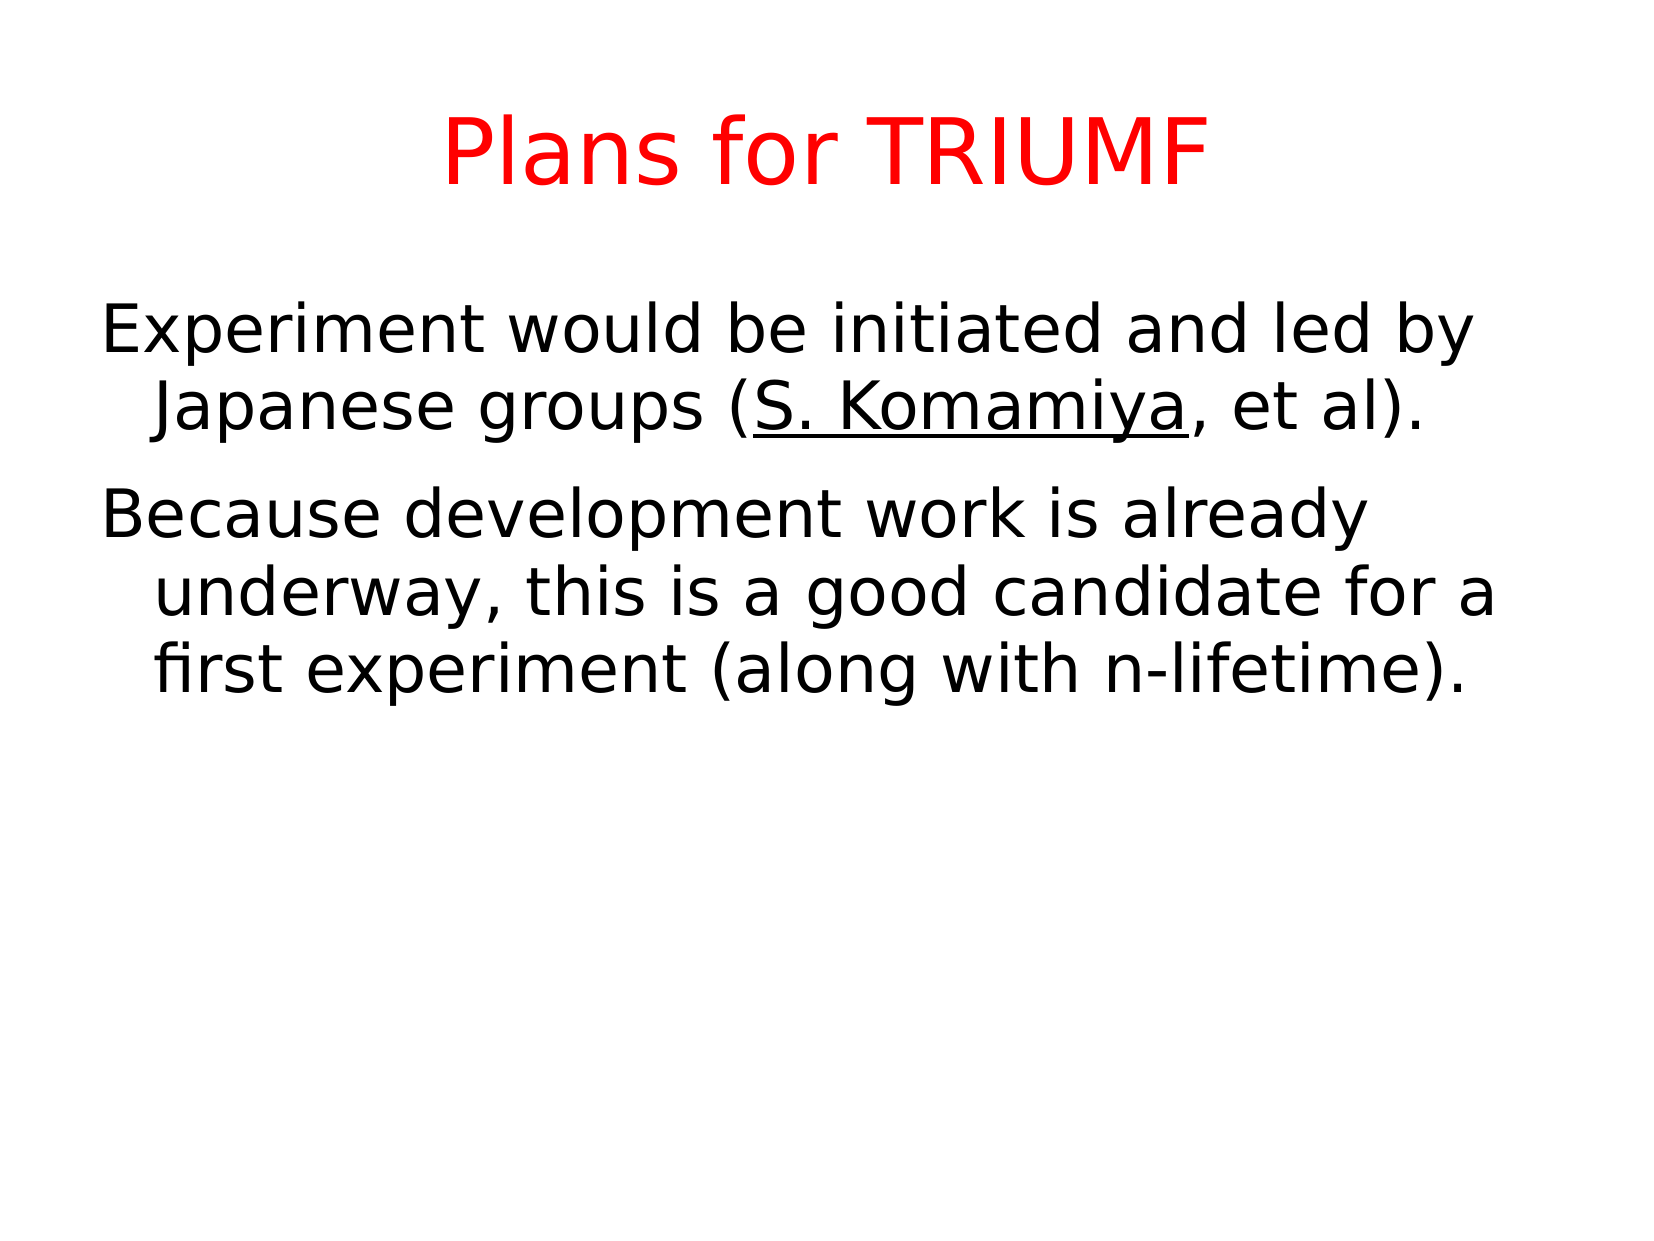

# Plans for TRIUMF
Experiment would be initiated and led by Japanese groups (S. Komamiya, et al).
Because development work is already underway, this is a good candidate for a first experiment (along with n-lifetime).